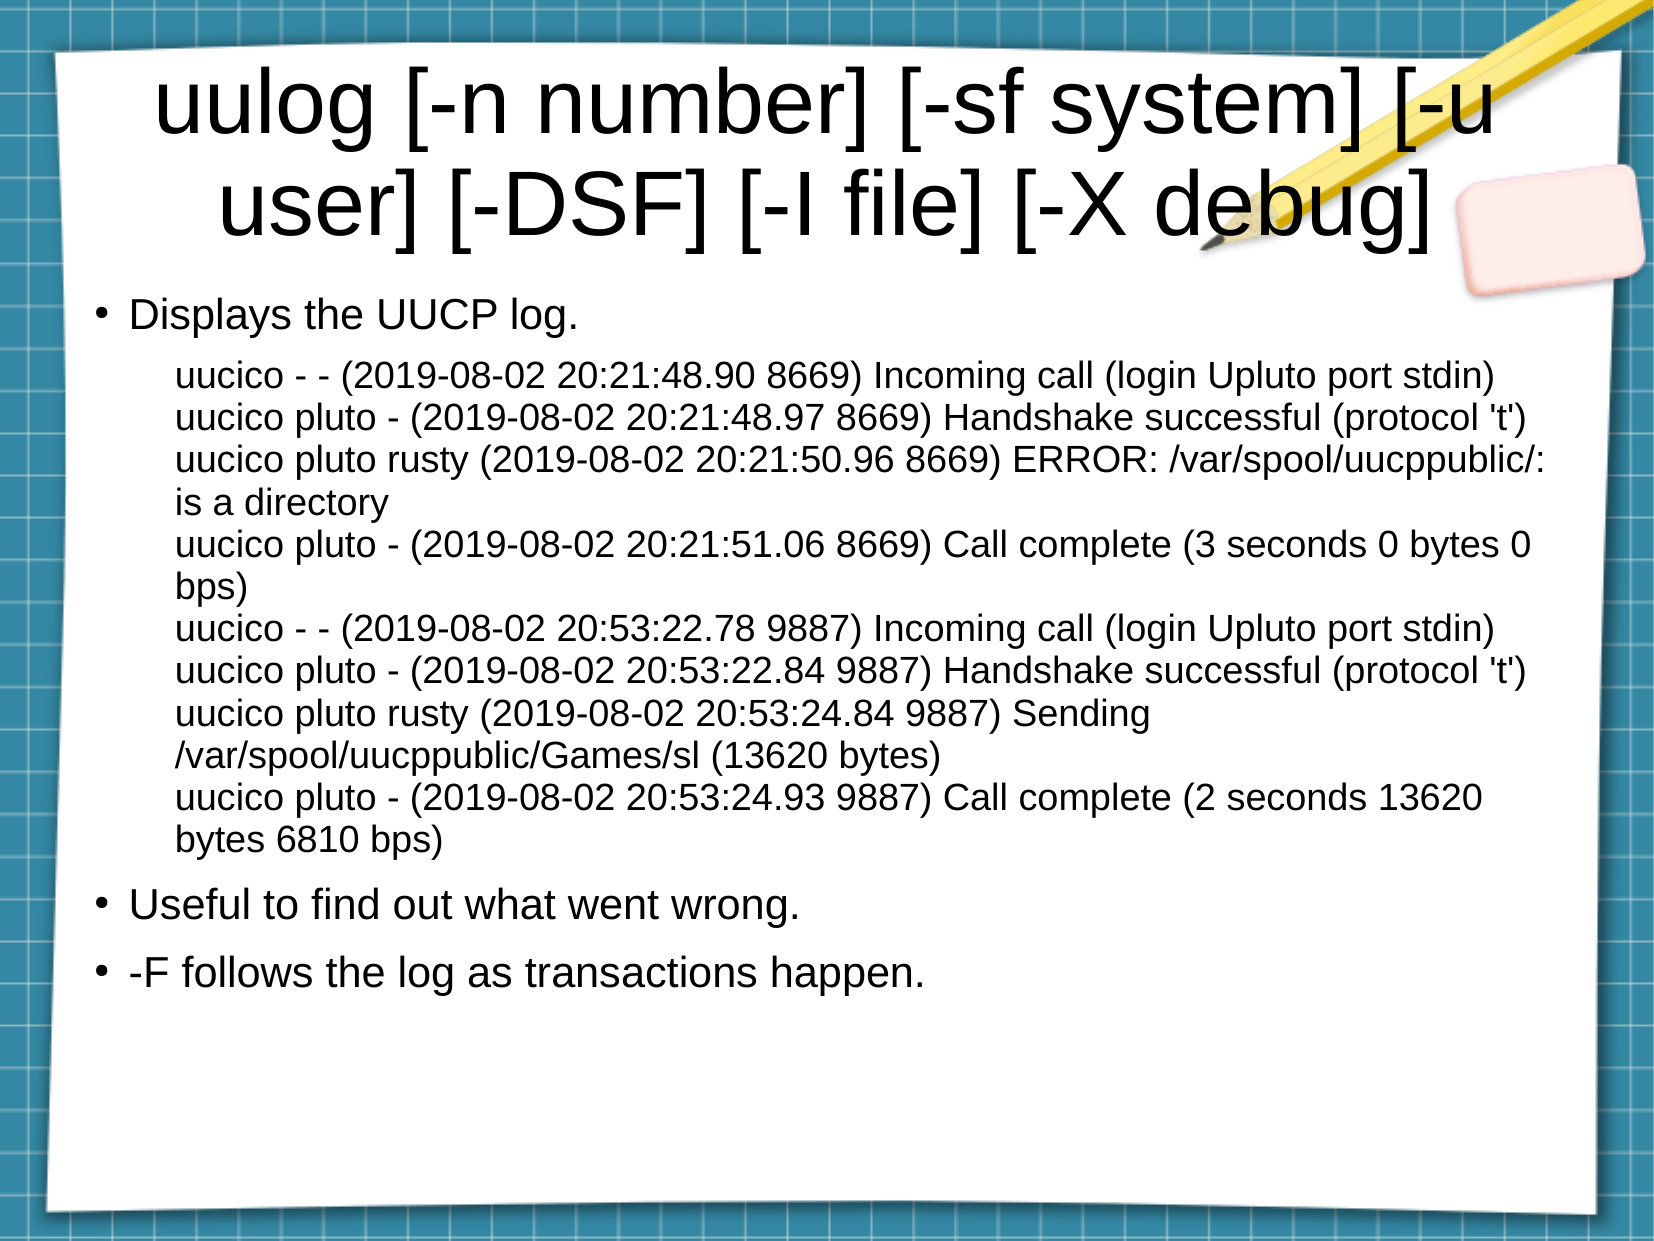

# uulog [-n number] [-sf system] [-u user] [-DSF] [-I file] [-X debug]
Displays the UUCP log.
uucico - - (2019-08-02 20:21:48.90 8669) Incoming call (login Upluto port stdin)
uucico pluto - (2019-08-02 20:21:48.97 8669) Handshake successful (protocol 't')
uucico pluto rusty (2019-08-02 20:21:50.96 8669) ERROR: /var/spool/uucppublic/: is a directory
uucico pluto - (2019-08-02 20:21:51.06 8669) Call complete (3 seconds 0 bytes 0 bps)
uucico - - (2019-08-02 20:53:22.78 9887) Incoming call (login Upluto port stdin)
uucico pluto - (2019-08-02 20:53:22.84 9887) Handshake successful (protocol 't')
uucico pluto rusty (2019-08-02 20:53:24.84 9887) Sending /var/spool/uucppublic/Games/sl (13620 bytes)
uucico pluto - (2019-08-02 20:53:24.93 9887) Call complete (2 seconds 13620 bytes 6810 bps)
Useful to find out what went wrong.
-F follows the log as transactions happen.